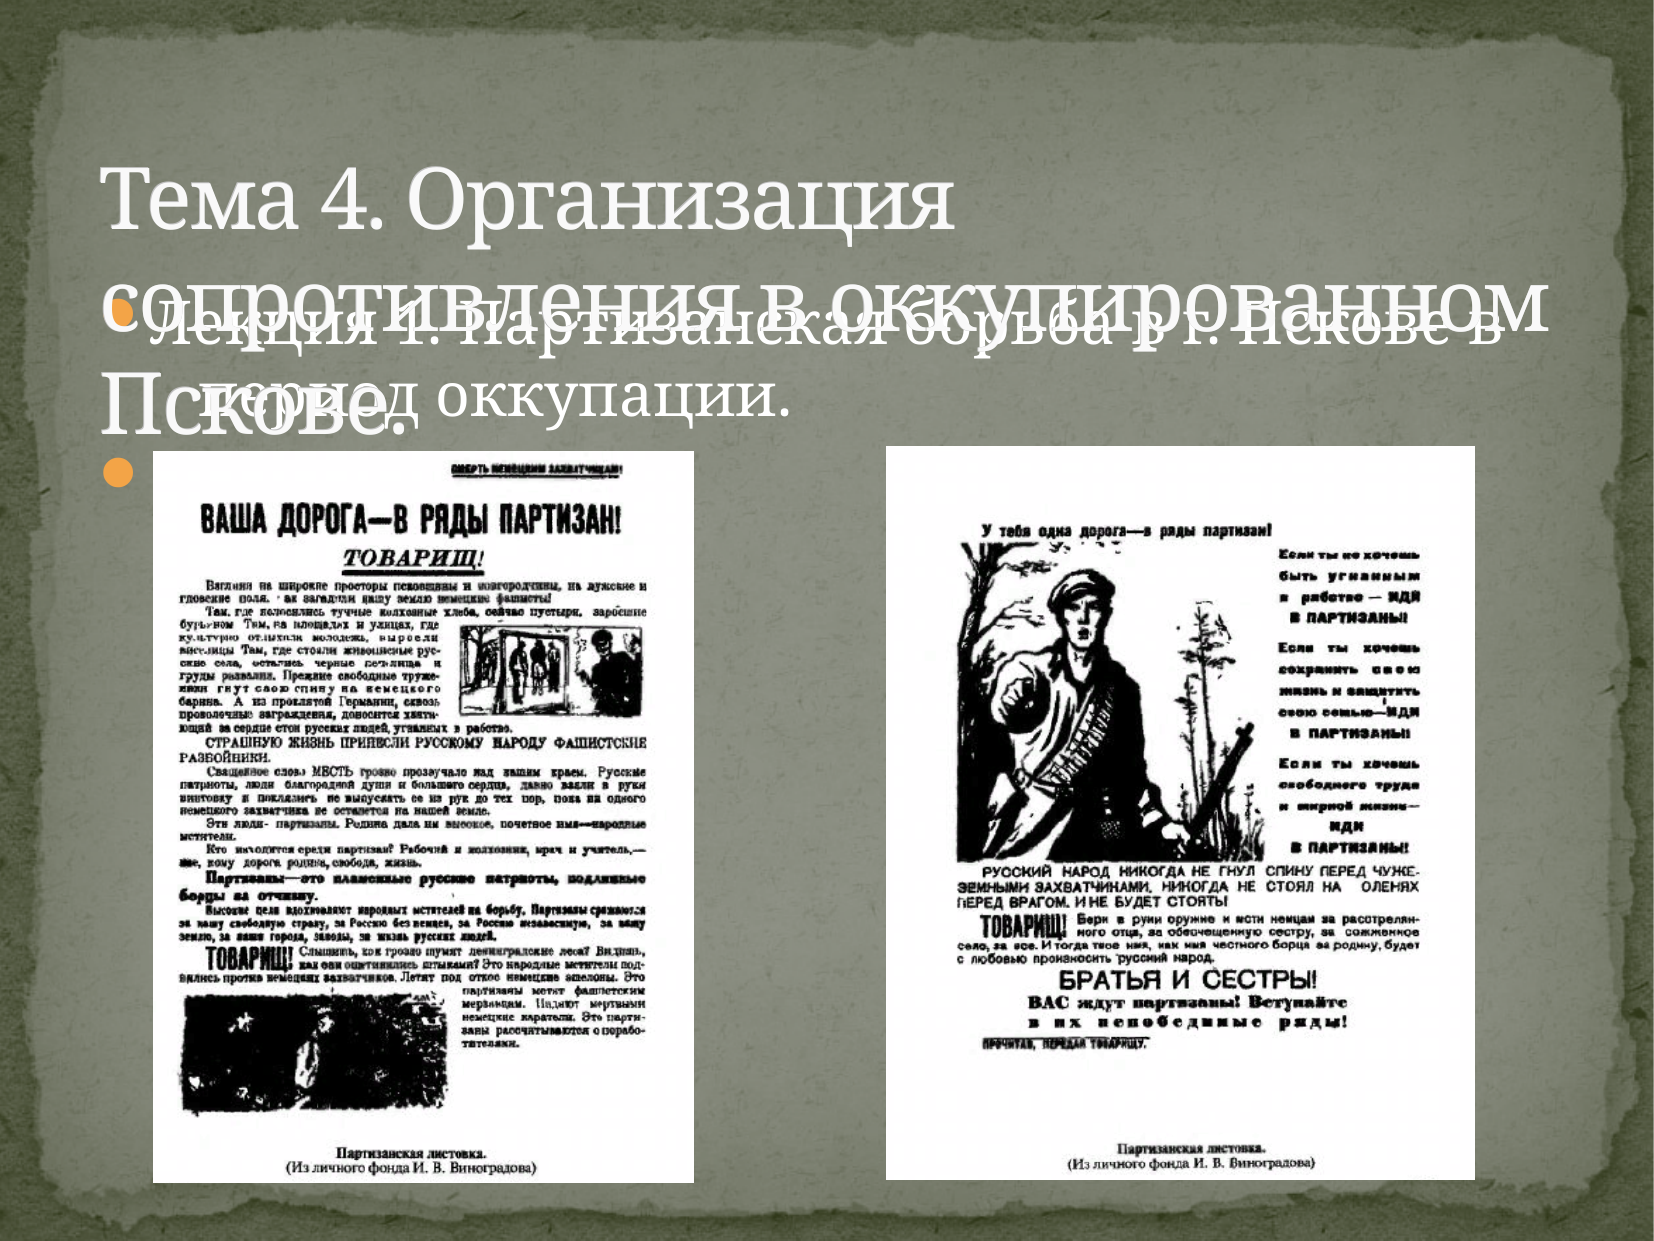

Тема 4. Организация сопротивления в оккупированном Пскове.
# Лекция 1. Партизанская борьба в г. Пскове в период оккупации.